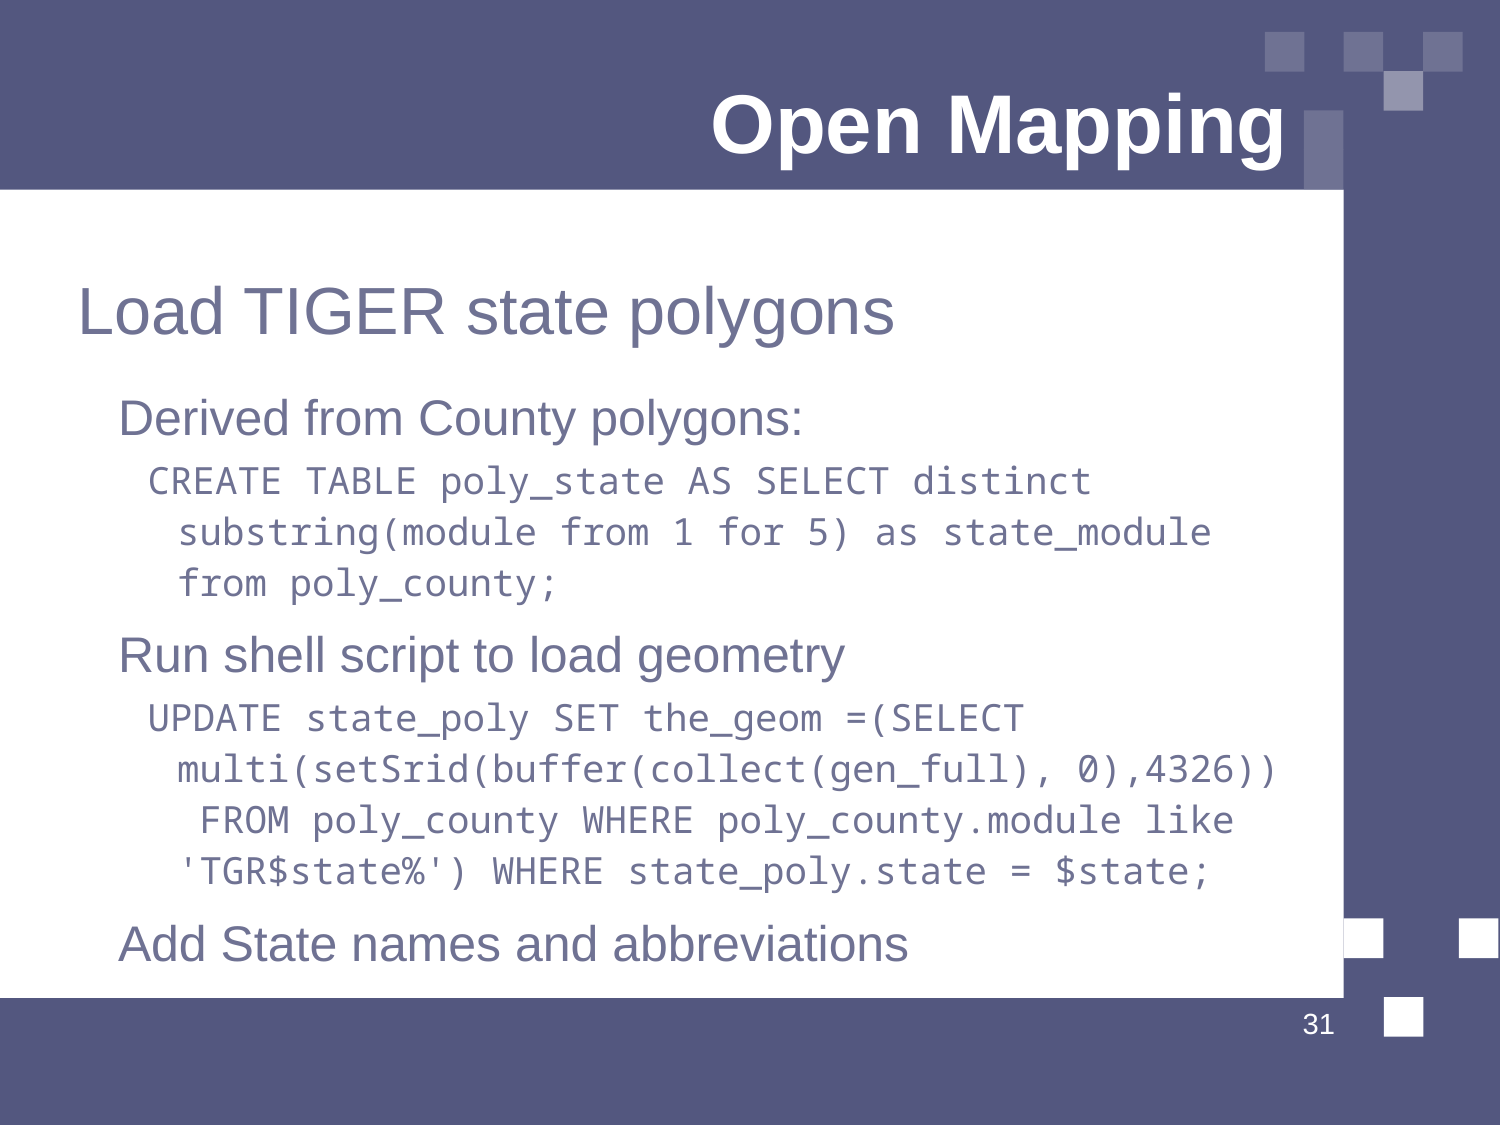

# Open Mapping
 Load TIGER state polygons
Derived from County polygons:
CREATE TABLE poly_state AS SELECT distinct substring(module from 1 for 5) as state_module from poly_county;
Run shell script to load geometry
UPDATE state_poly SET the_geom =(SELECT multi(setSrid(buffer(collect(gen_full), 0),4326)) FROM poly_county WHERE poly_county.module like 'TGR$state%') WHERE state_poly.state = $state;
Add State names and abbreviations
31